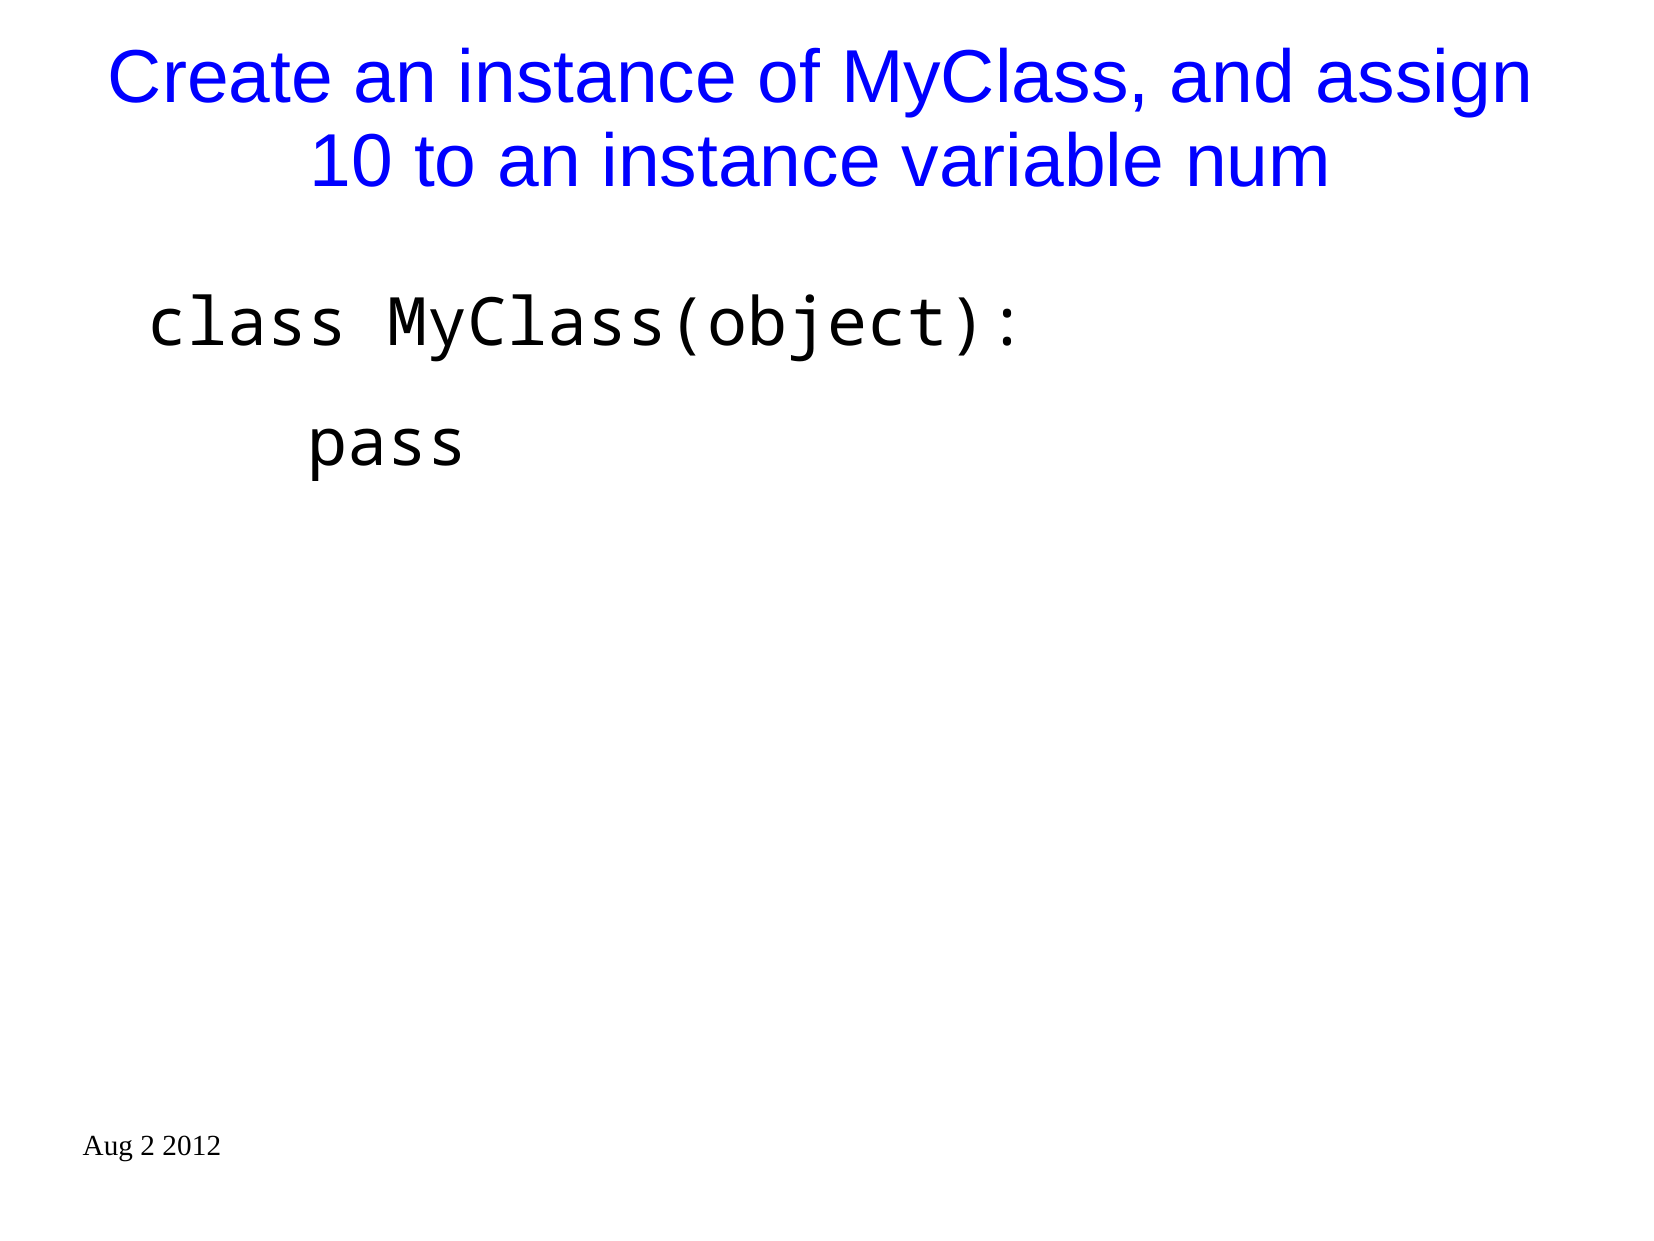

# Create an instance of MyClass, and assign 10 to an instance variable num
class MyClass(object):
 pass
Aug 2 2012